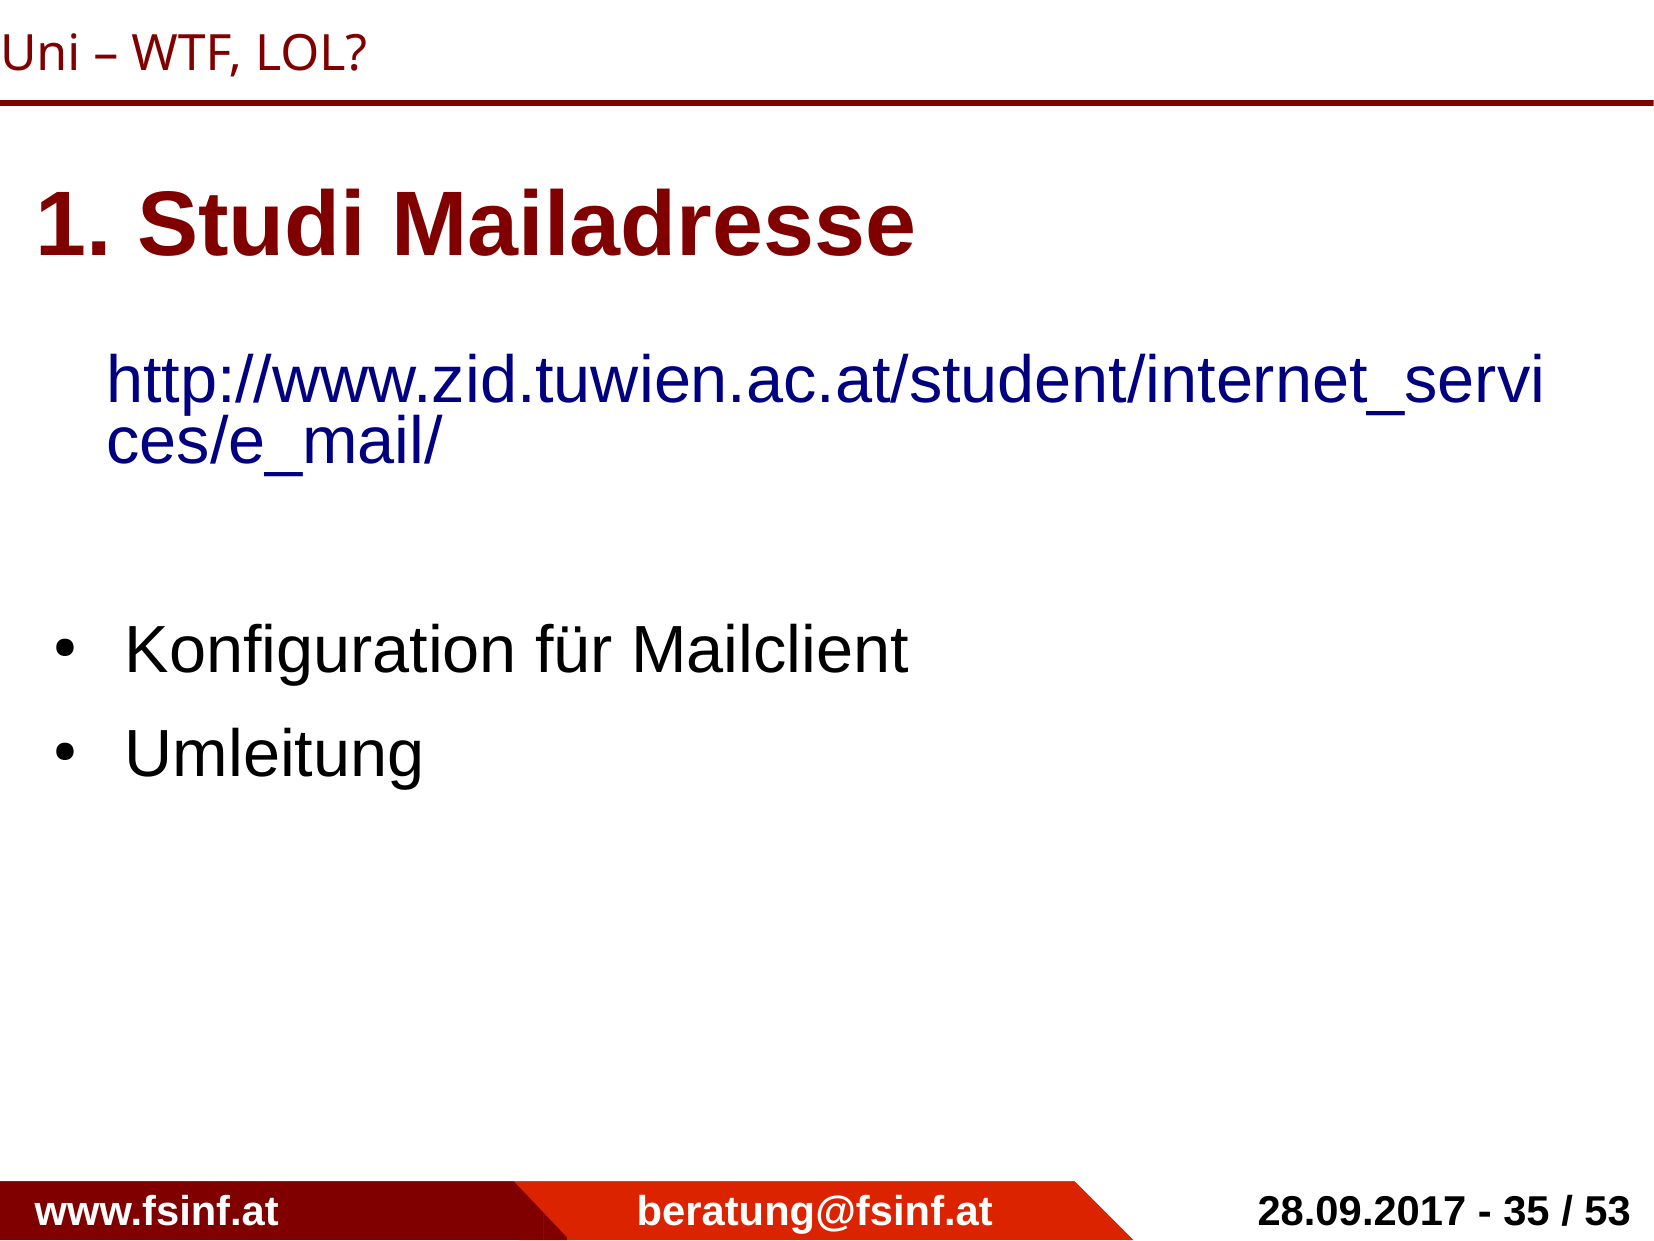

# 1. Studi Mailadresse
http://www.zid.tuwien.ac.at/student/internet_services/e_mail/
 Konfiguration für Mailclient
 Umleitung